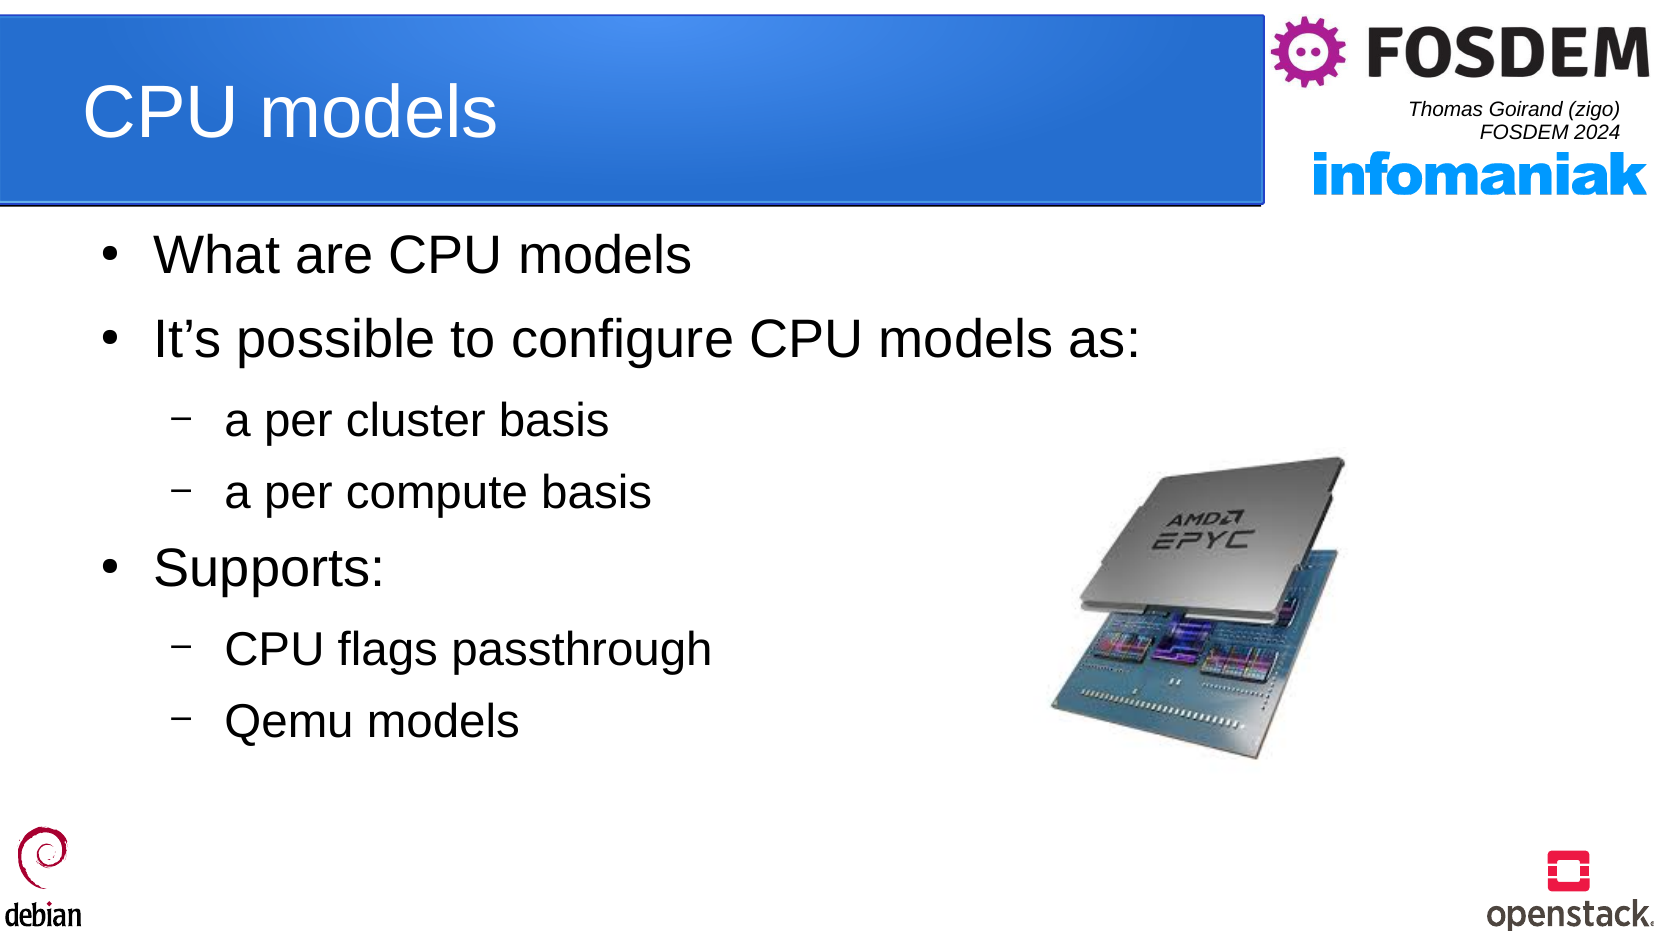

# CPU models
What are CPU models
It’s possible to configure CPU models as:
a per cluster basis
a per compute basis
Supports:
CPU flags passthrough
Qemu models